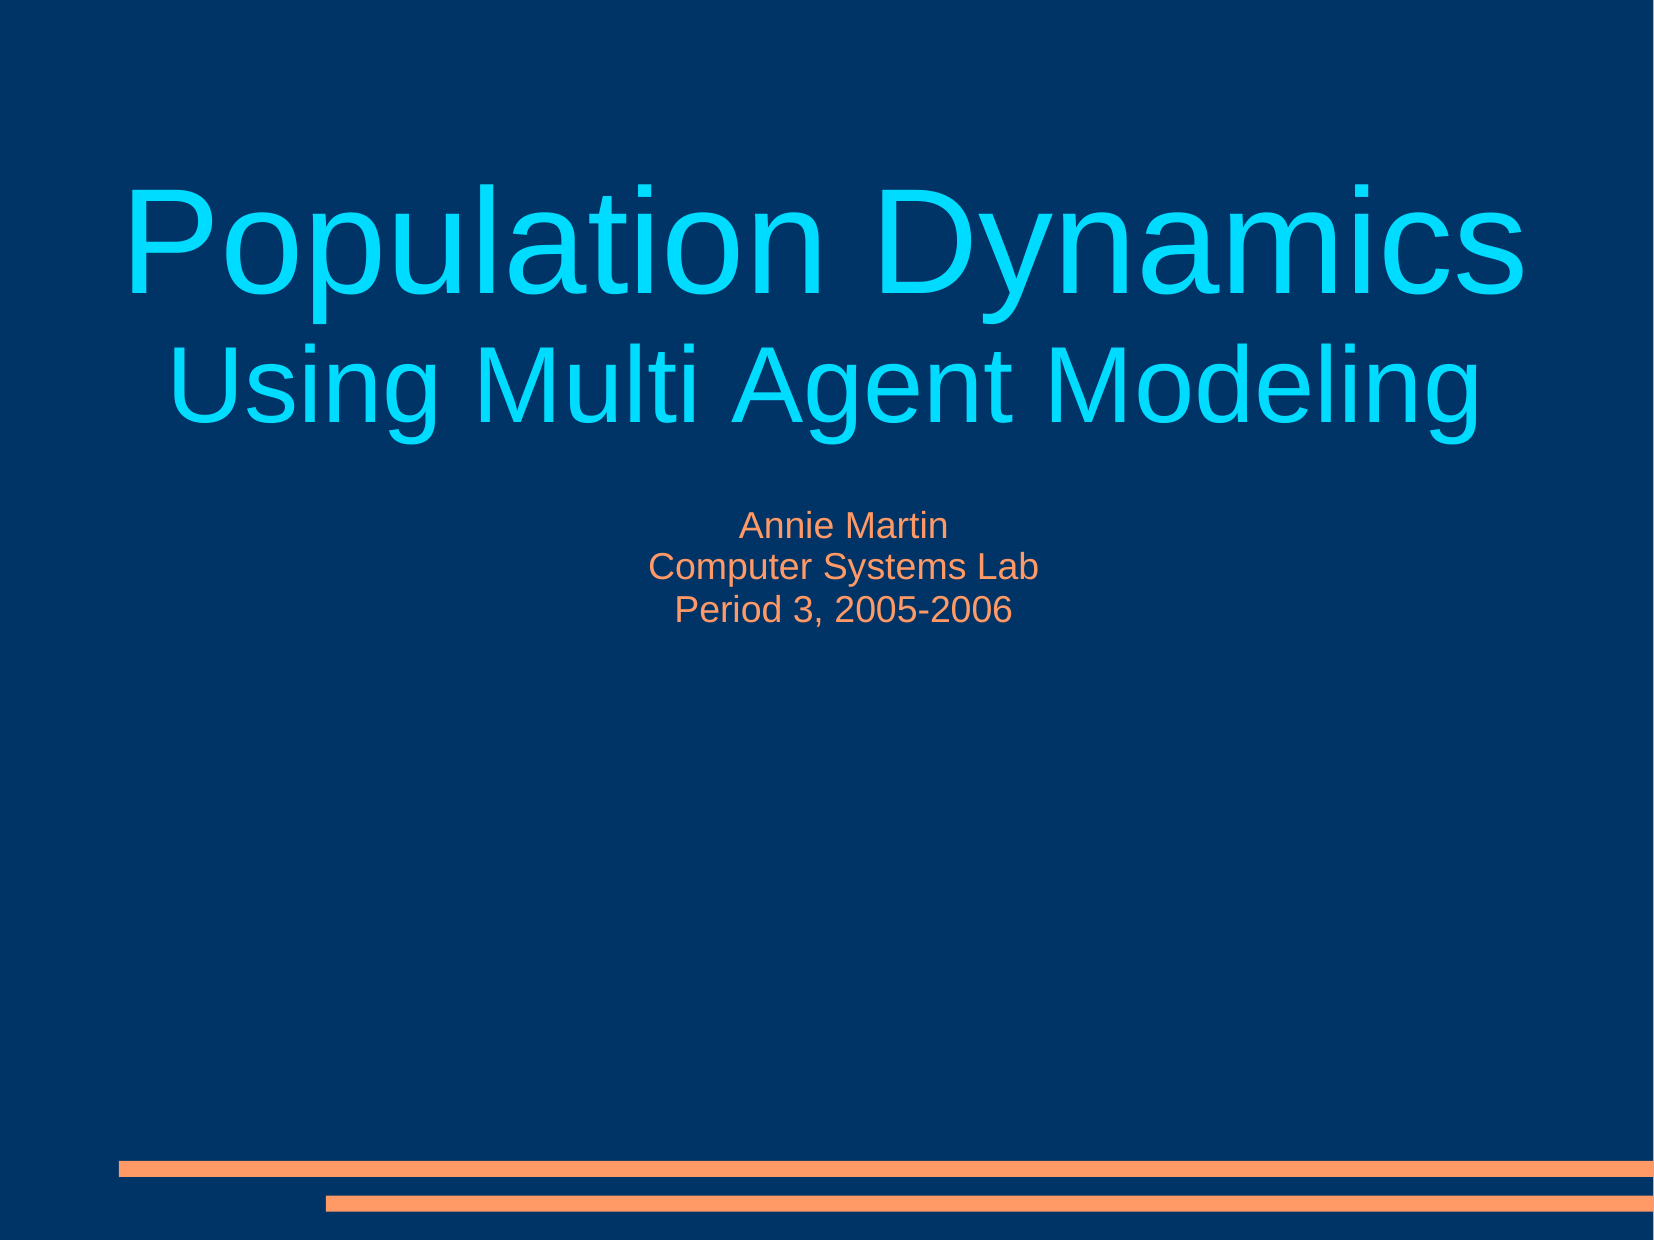

Population Dynamics Using Multi Agent Modeling
Annie Martin
Computer Systems Lab
Period 3, 2005-2006